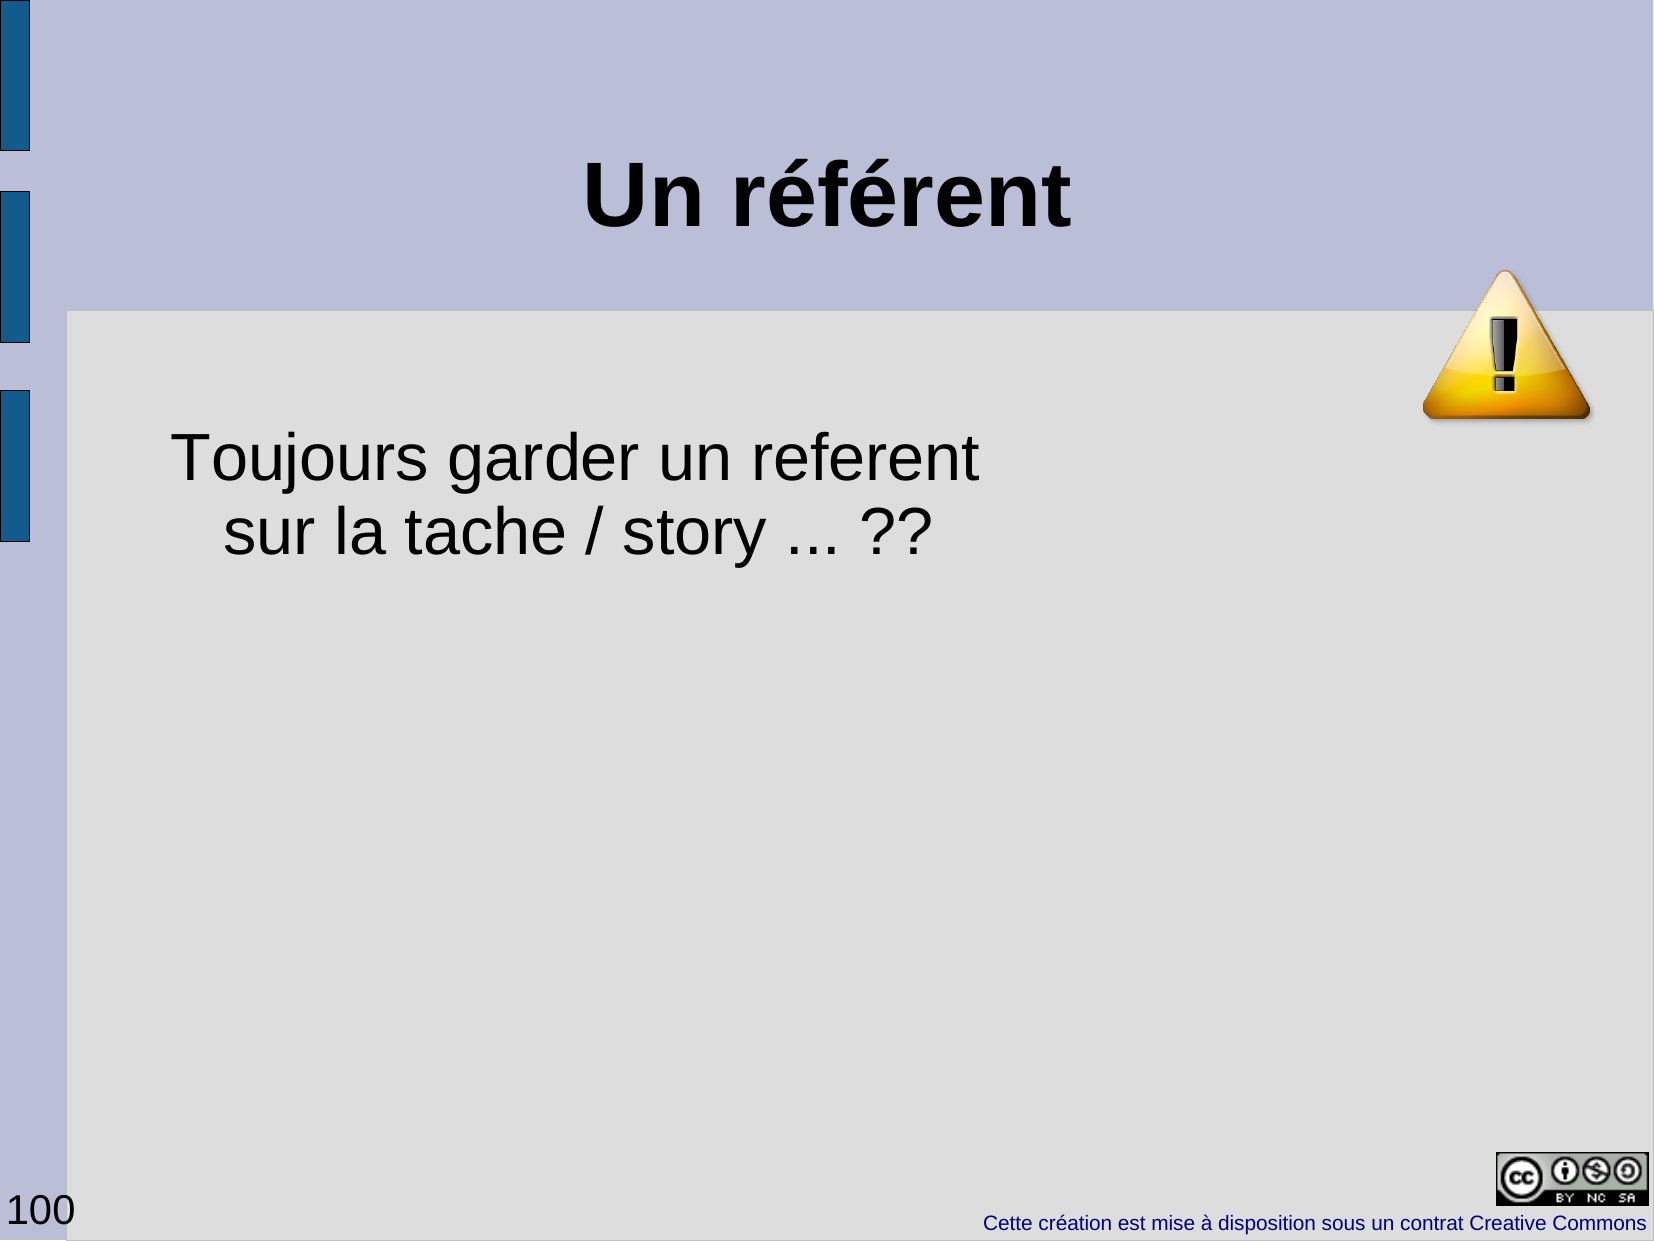

# Un référent
Toujours garder un referent
sur la tache / story ... ??